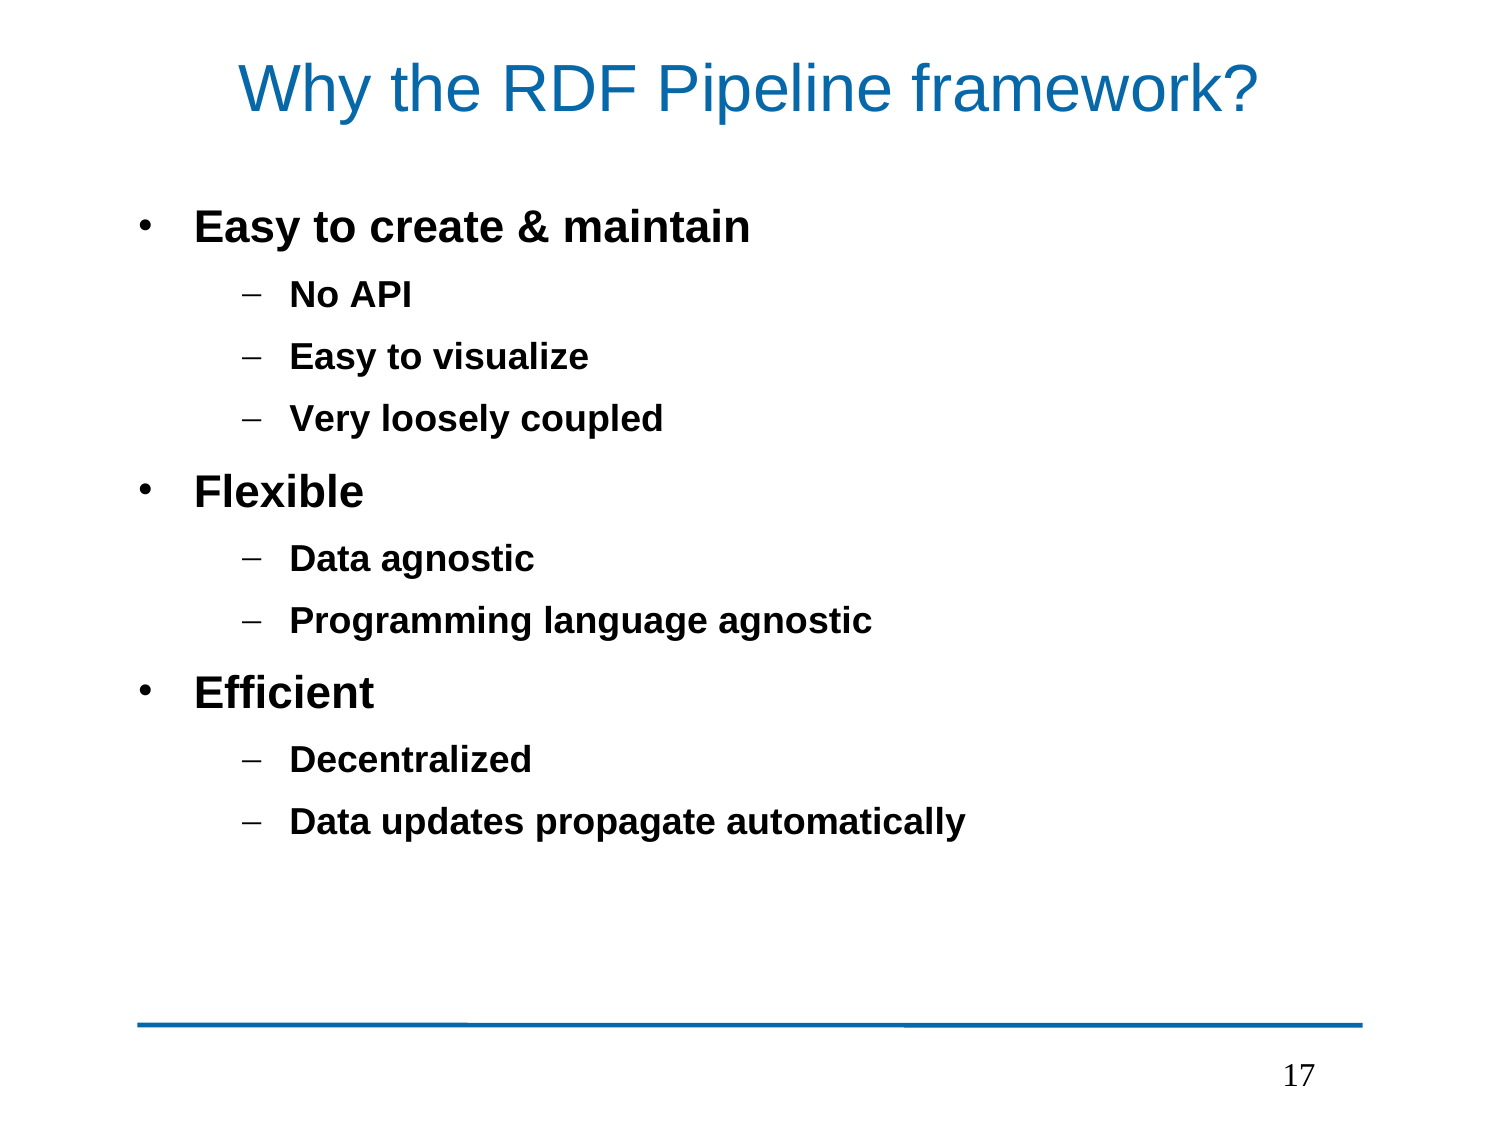

# Why the RDF Pipeline framework?
Easy to create & maintain
No API
Easy to visualize
Very loosely coupled
Flexible
Data agnostic
Programming language agnostic
Efficient
Decentralized
Data updates propagate automatically
17